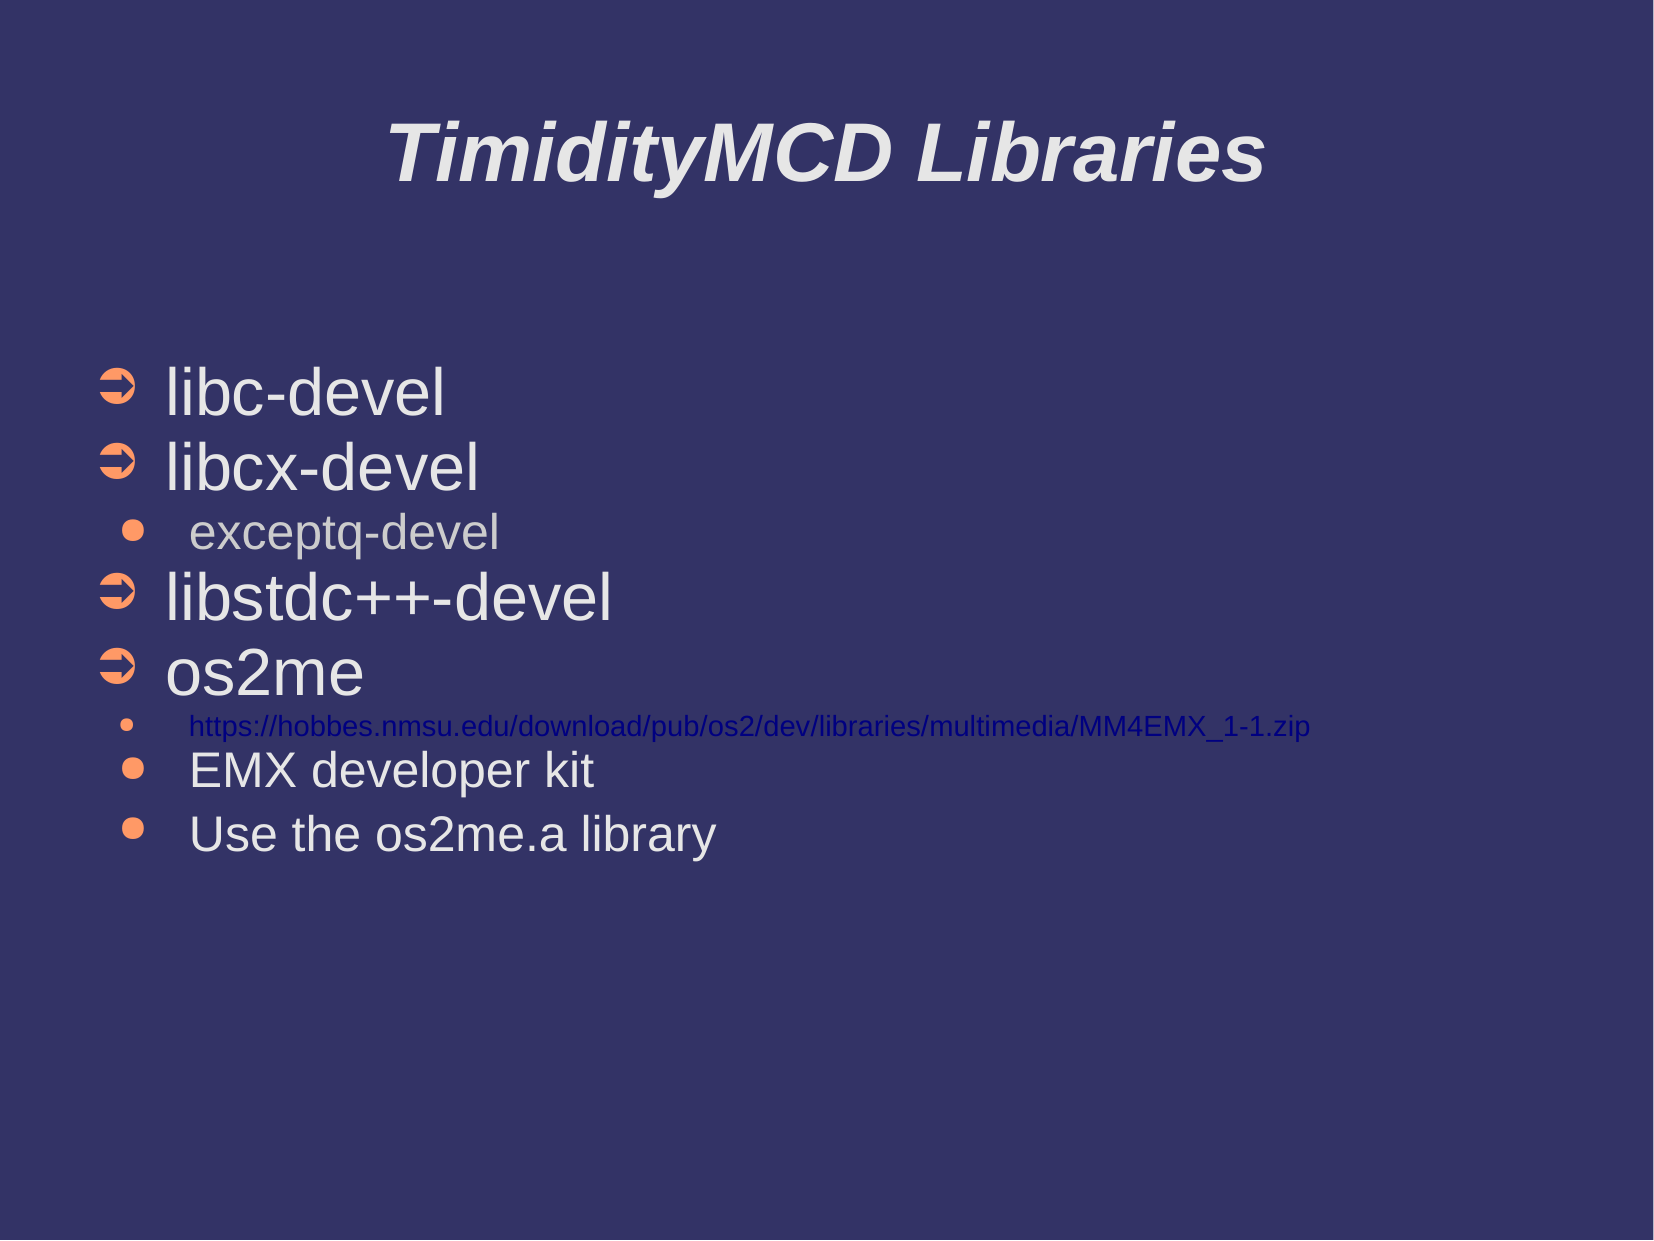

# TimidityMCD Libraries
libc-devel
libcx-devel
exceptq-devel
libstdc++-devel
os2me
https://hobbes.nmsu.edu/download/pub/os2/dev/libraries/multimedia/MM4EMX_1-1.zip
EMX developer kit
Use the os2me.a library